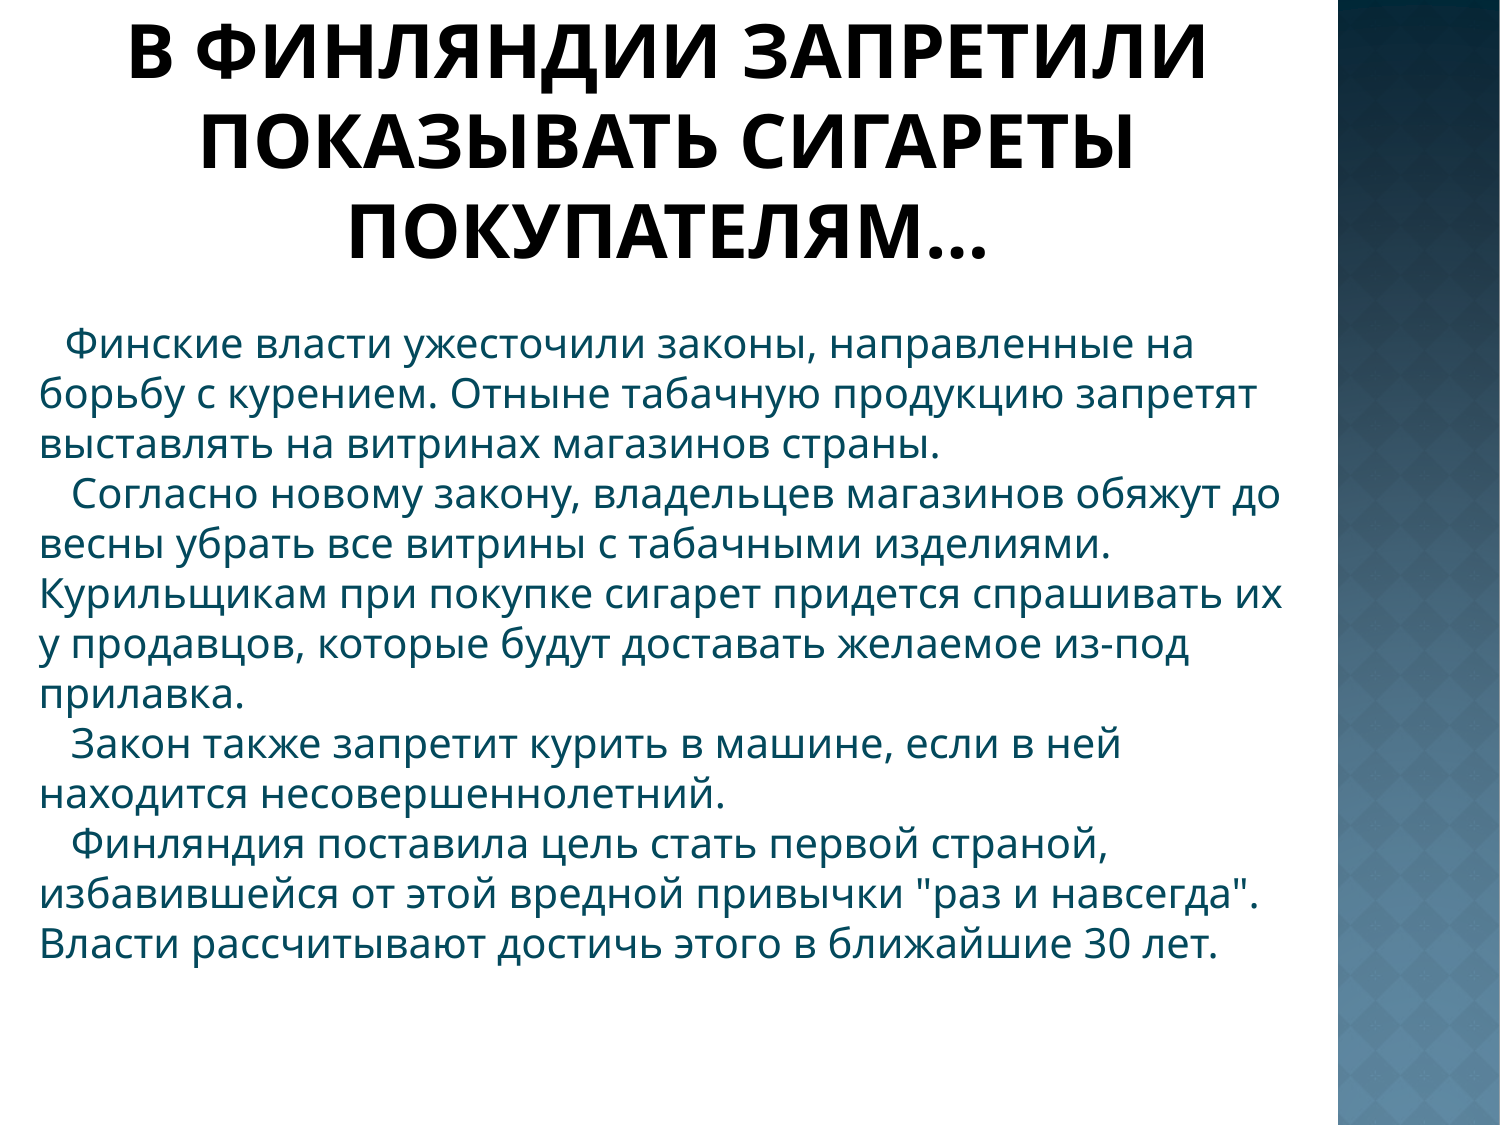

# В Финляндии запретили показывать сигареты покупателям…
 Финские власти ужесточили законы, направленные на борьбу с курением. Отныне табачную продукцию запретят выставлять на витринах магазинов страны.
 Согласно новому закону, владельцев магазинов обяжут до весны убрать все витрины с табачными изделиями. Курильщикам при покупке сигарет придется спрашивать их у продавцов, которые будут доставать желаемое из-под прилавка.
 Закон также запретит курить в машине, если в ней находится несовершеннолетний.
 Финляндия поставила цель стать первой страной, избавившейся от этой вредной привычки "раз и навсегда". Власти рассчитывают достичь этого в ближайшие 30 лет.